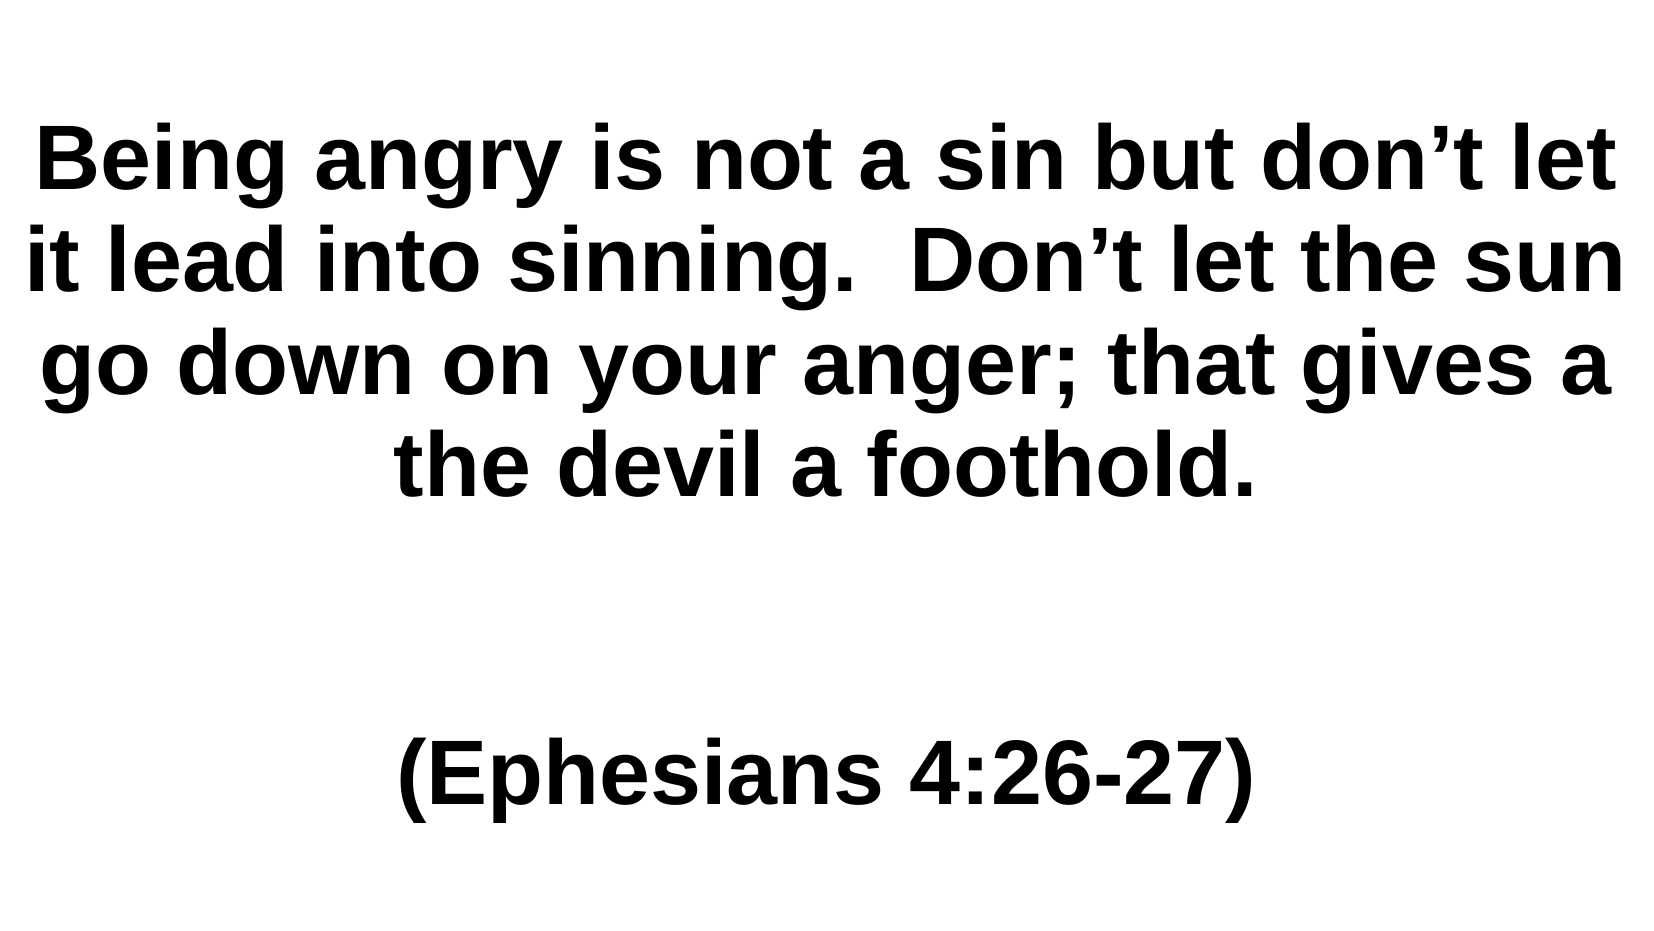

# Being angry is not a sin but don’t let it lead into sinning. Don’t let the sun go down on your anger; that gives a the devil a foothold. (Ephesians 4:26-27)